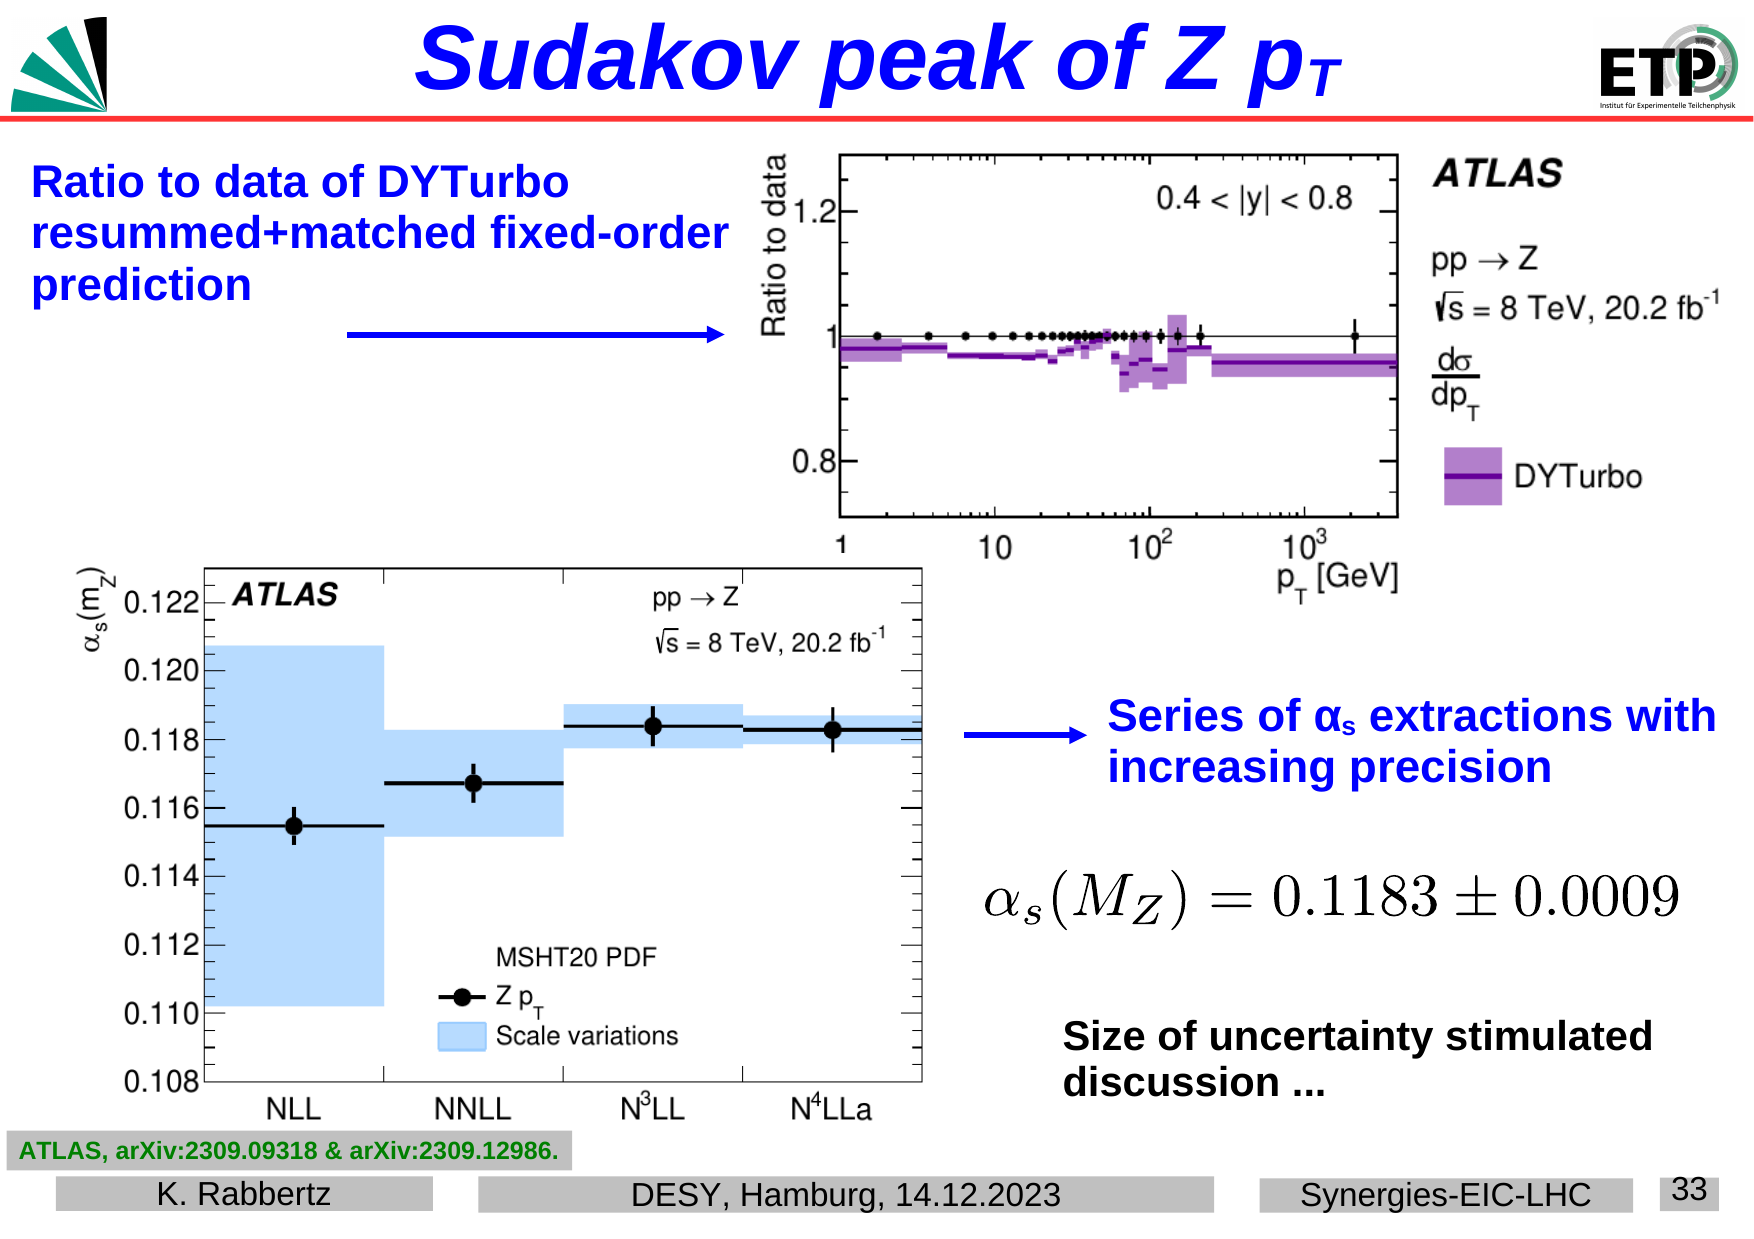

# Sudakov peak of Z pT
Ratio to data of DYTurbo
resummed+matched fixed-order
prediction
Series of αs extractions with
increasing precision
Size of uncertainty stimulated
discussion ...
ATLAS, arXiv:2309.09318 & arXiv:2309.12986.